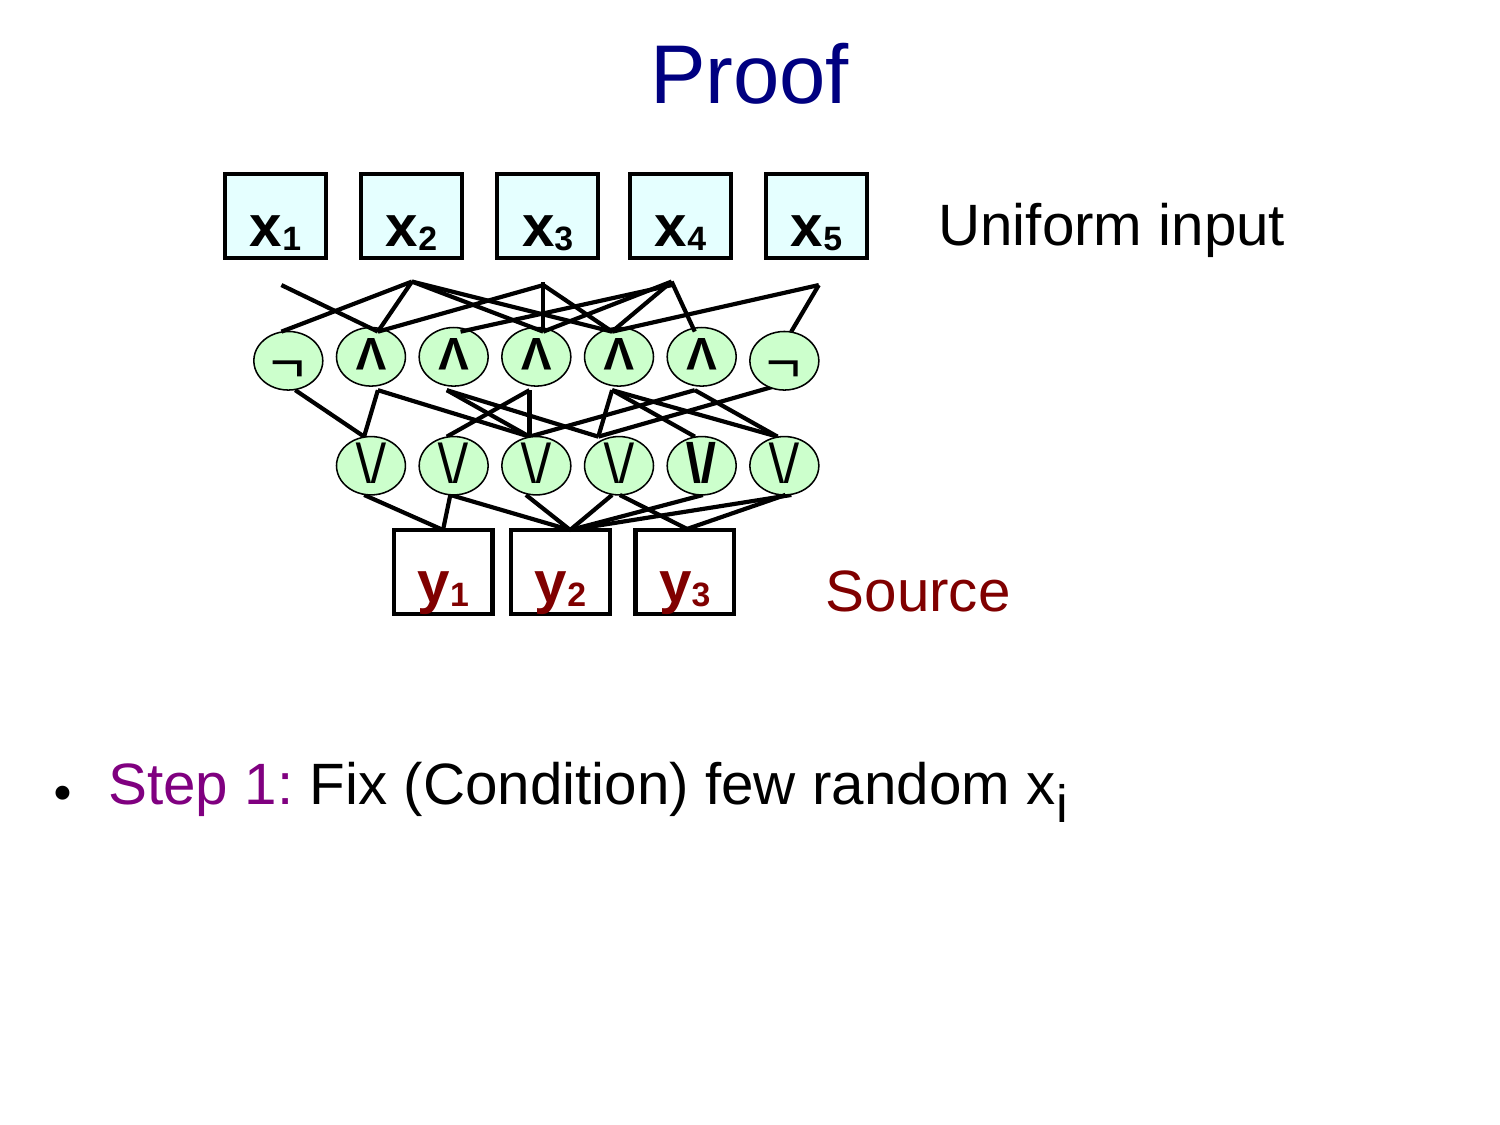

Proof
x1
x2
x3
x4
x5
Uniform input
# Step 1: Fix (Condition) few random xi
V
V
V
V
V


/\
/\
/\
/\
/\
/\
y1
y2
y3
Source